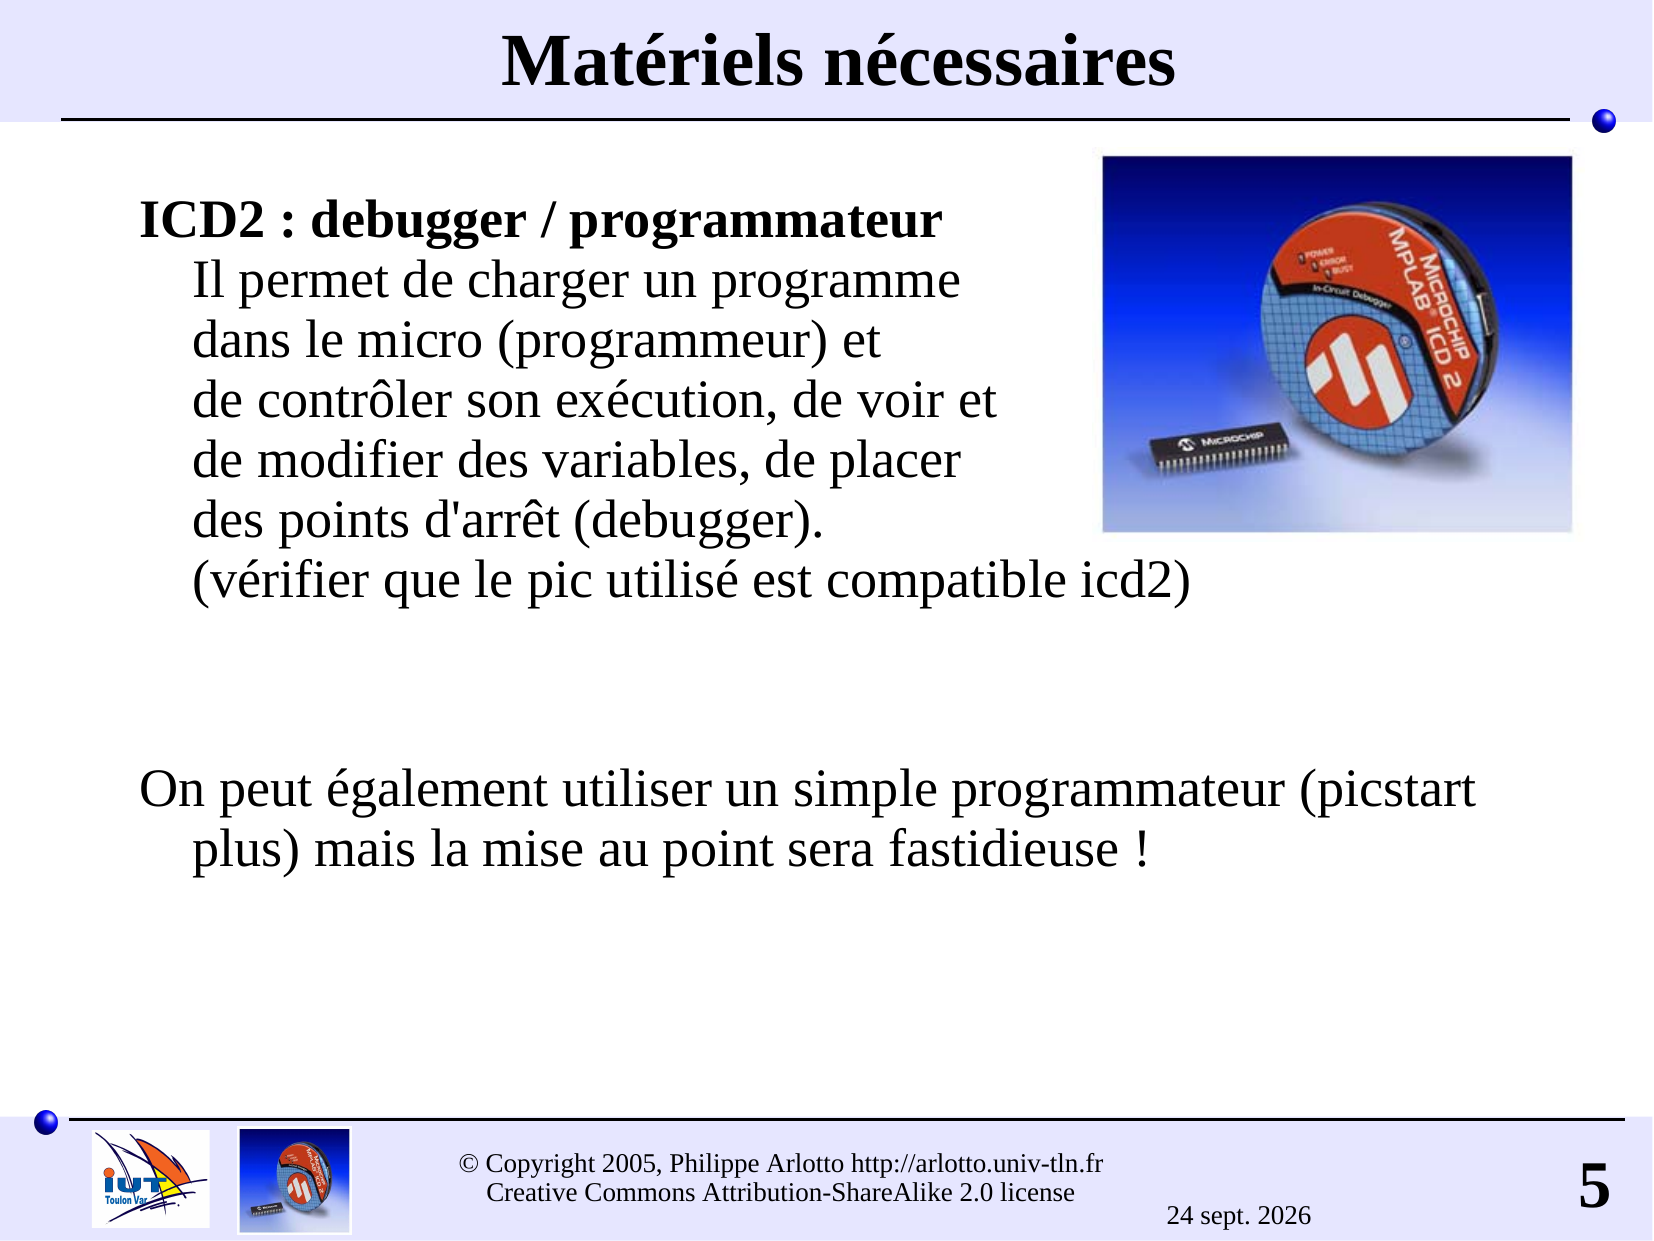

# Matériels nécessaires
ICD2 : debugger / programmateur
Il permet de charger un programme
dans le micro (programmeur) et
de contrôler son exécution, de voir et
de modifier des variables, de placer
des points d'arrêt (debugger).
(vérifier que le pic utilisé est compatible icd2)
On peut également utiliser un simple programmateur (picstart plus) mais la mise au point sera fastidieuse !